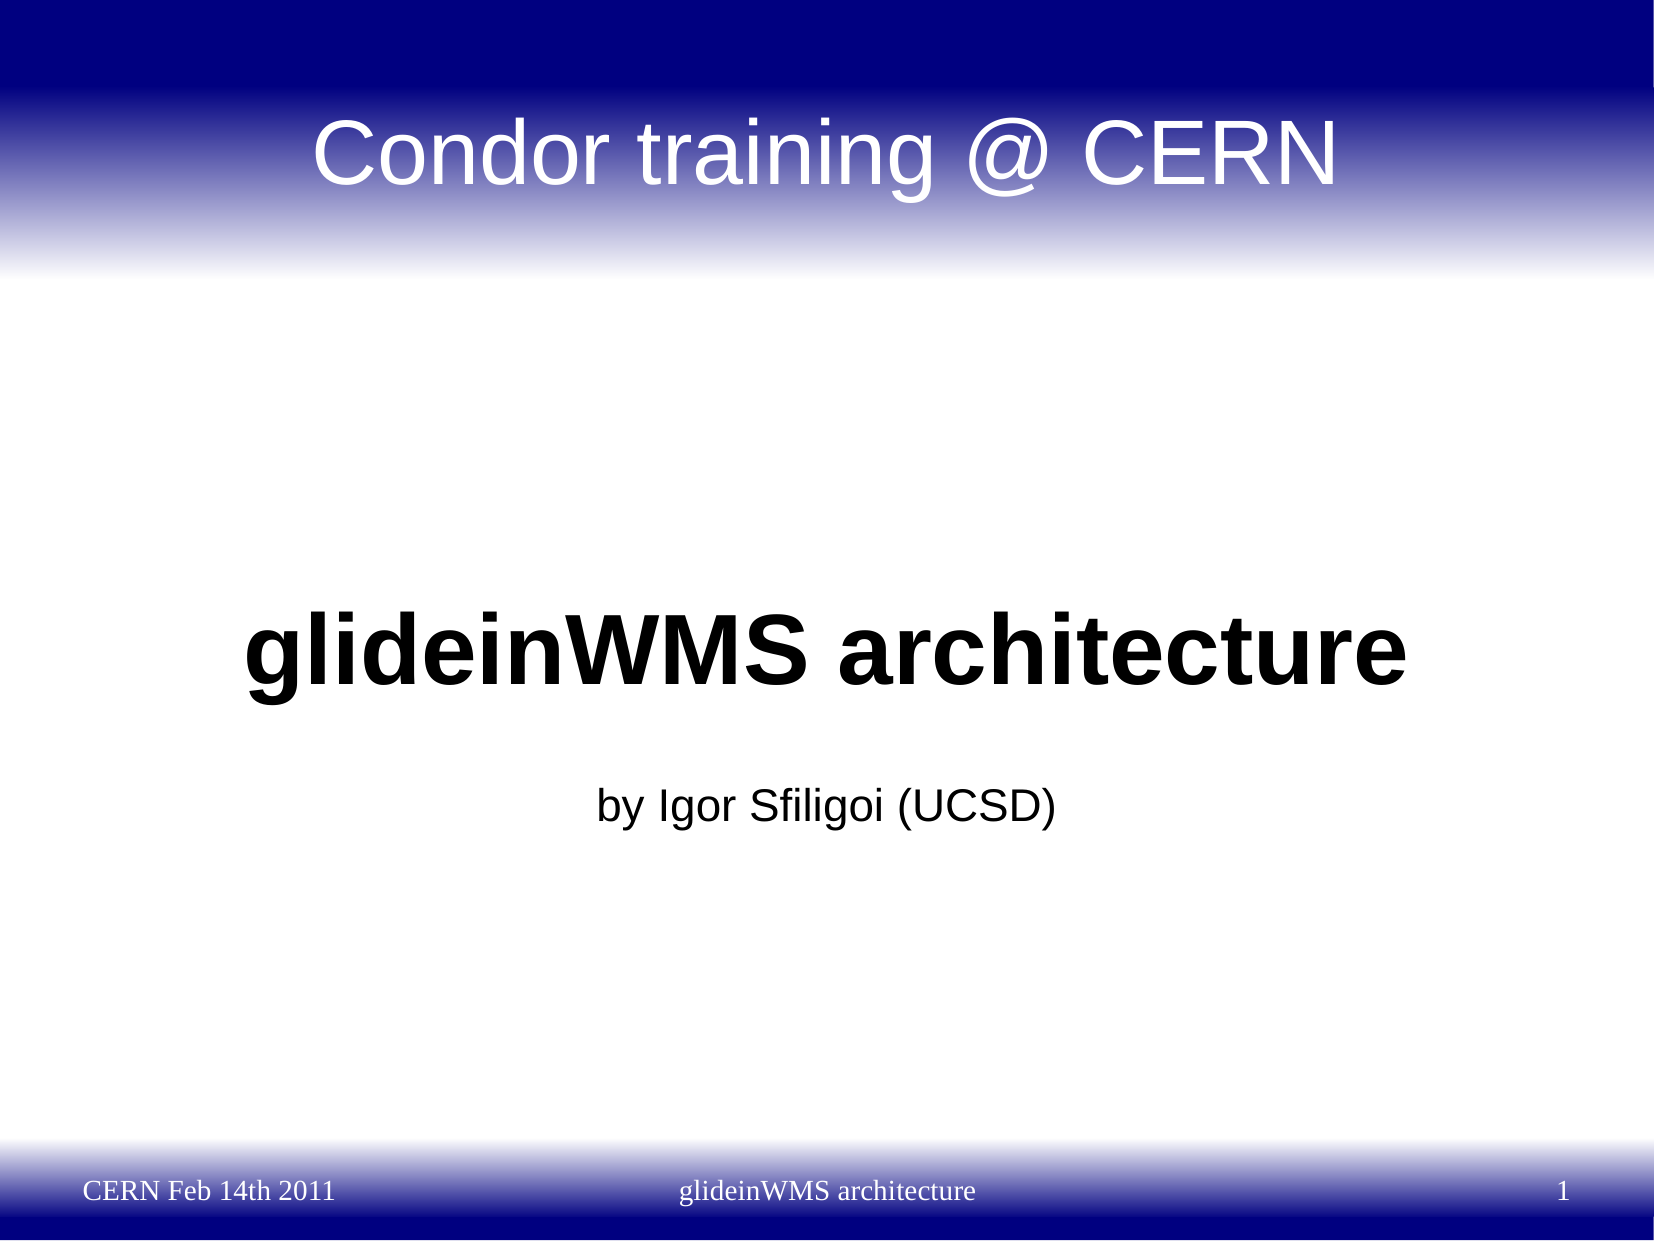

# Condor training @ CERN
glideinWMS architecture
by Igor Sfiligoi (UCSD)
CERN Feb 14th 2011
glideinWMS architecture
1